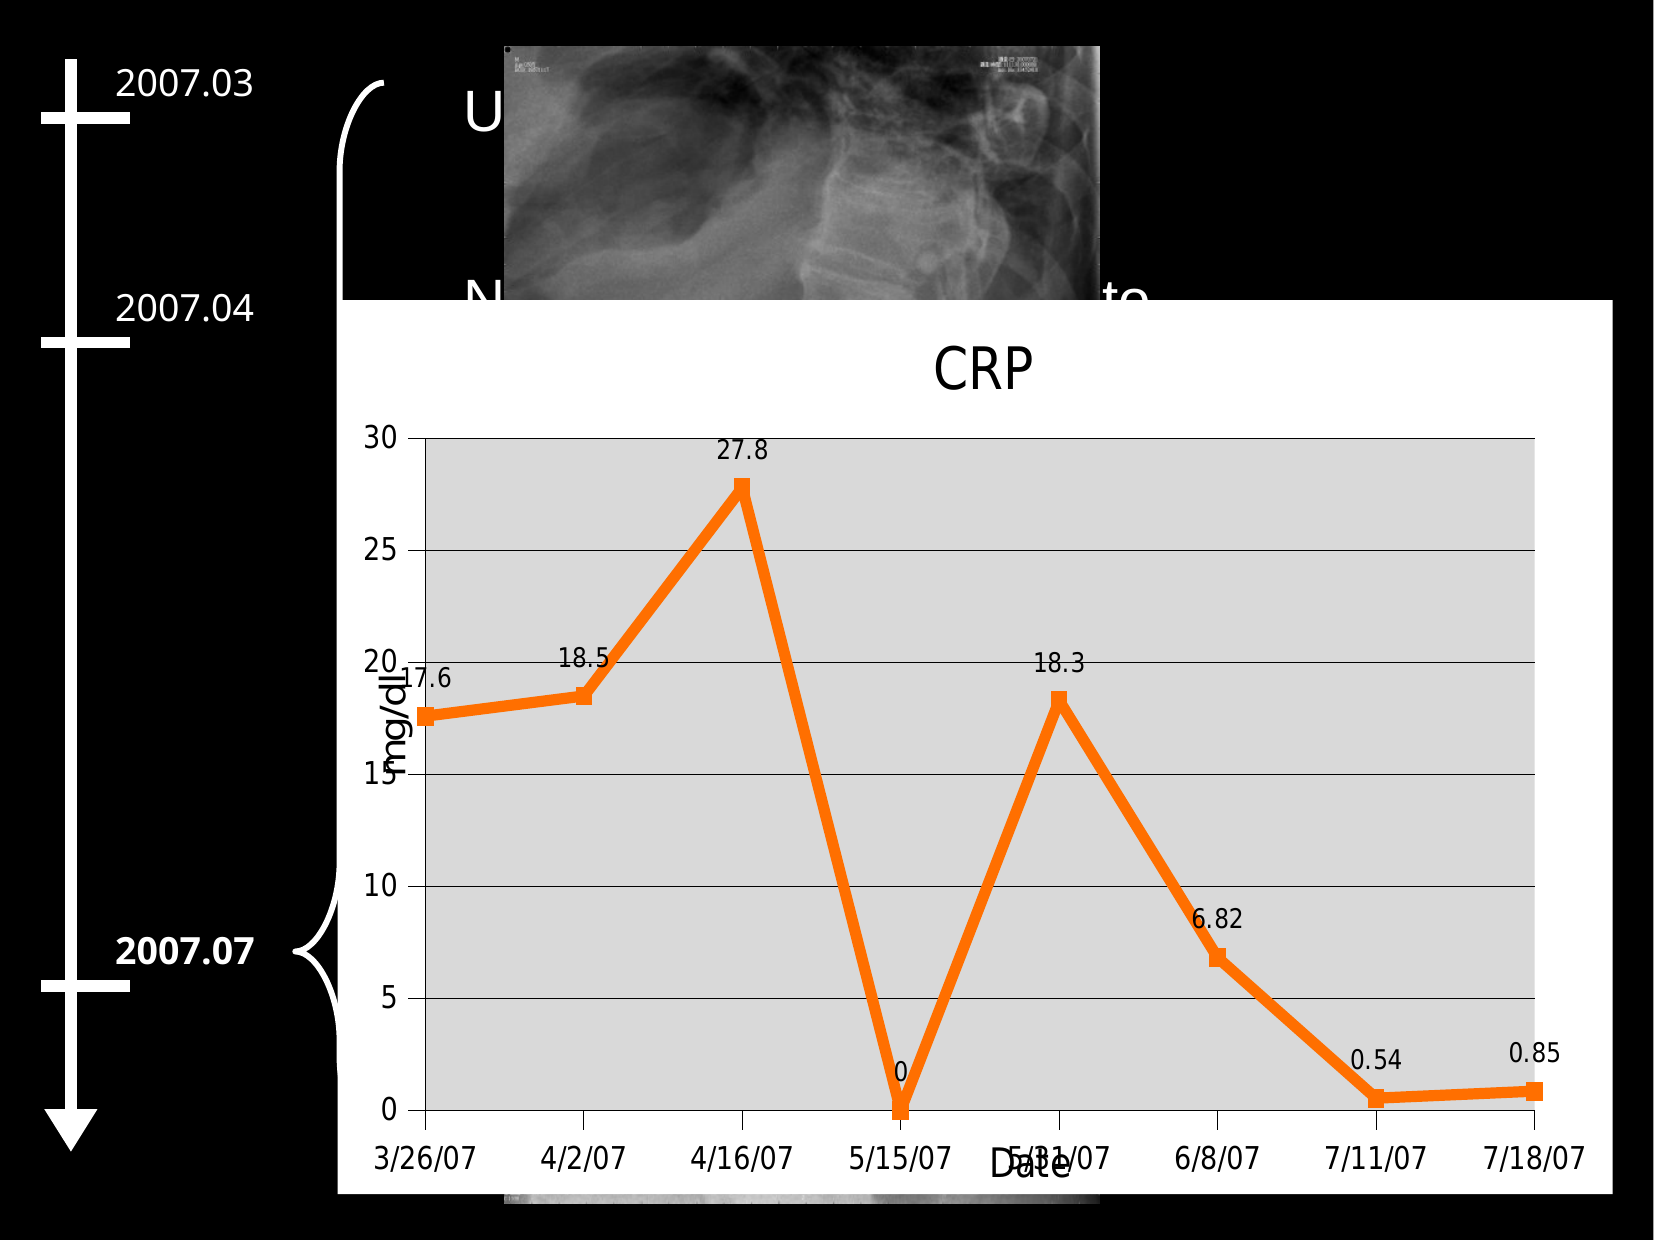

2007.03
Upper back pain
Numbness, tingling pain to ant. chest
Tenderness at T spine area
2007.04
### Chart: CRP
| Category | CRP |
|---|---|
| 3/26/07 | 17.6 |
| 4/2/07 | 18.5 |
| 4/16/07 | 27.8 |
| 5/15/07 | 0.0 |
| 5/31/07 | 18.3 |
| 6/8/07 | 6.82 |
| 7/11/07 | 0.54 |
| 7/18/07 | 0.85 |
Osteomyelitis
Residual epidural abscess
2007.07